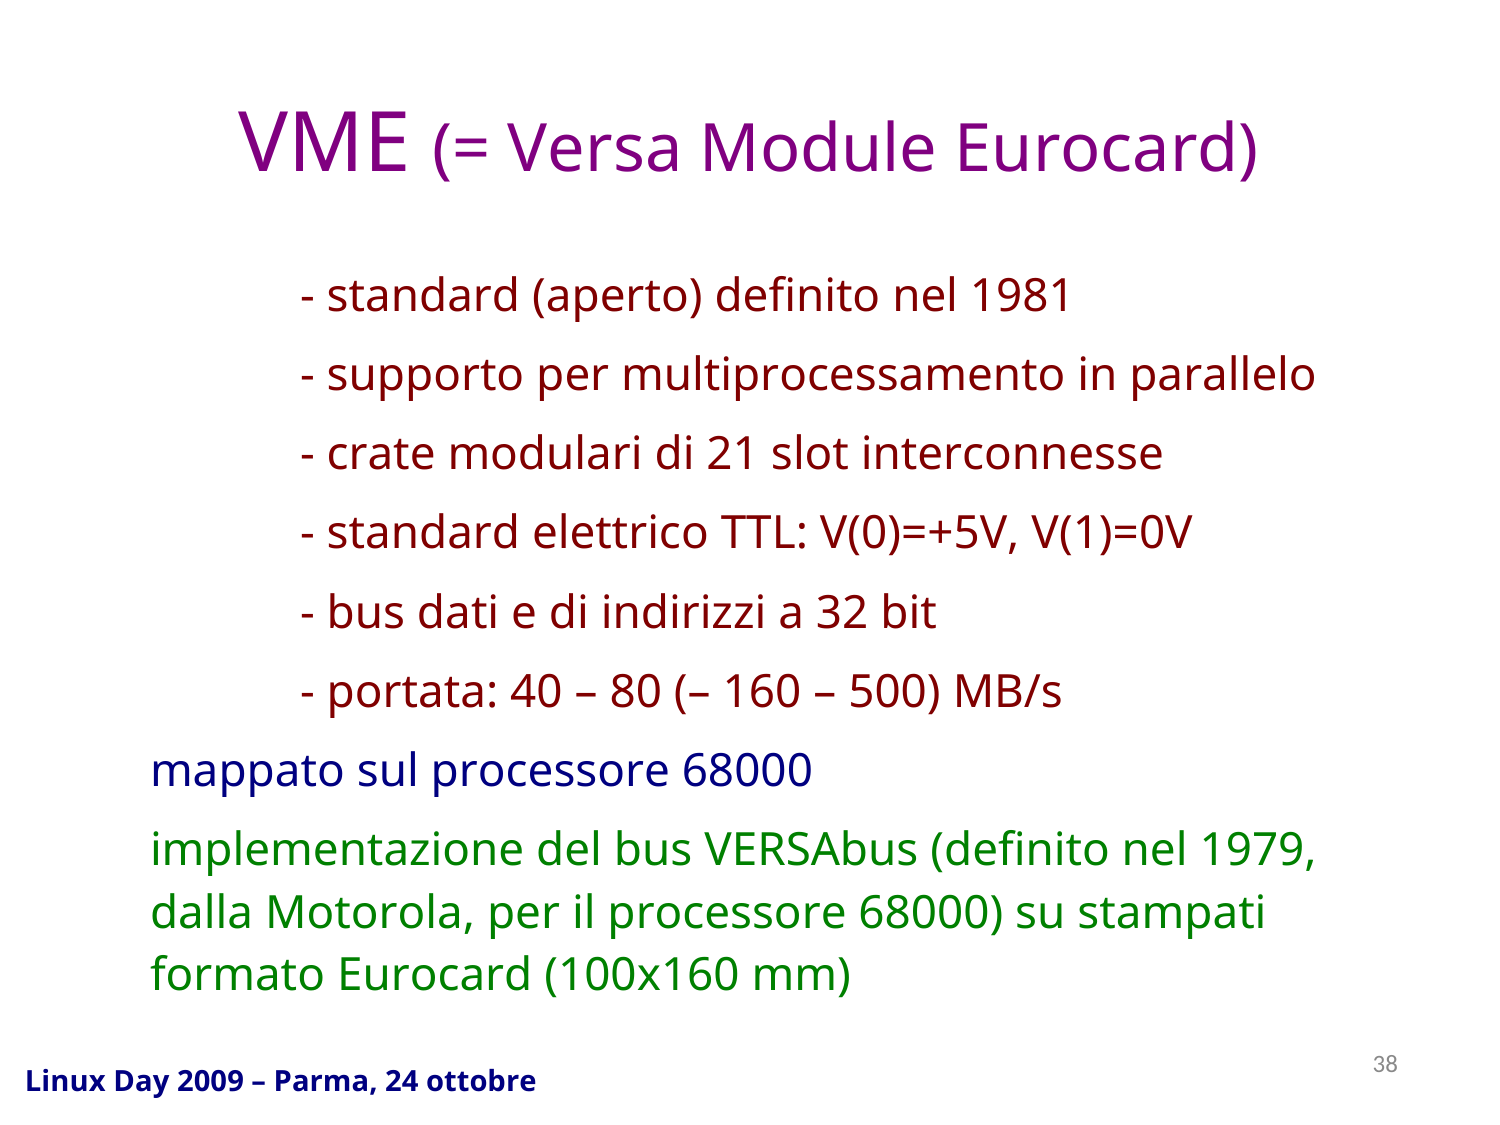

# VME (= Versa Module Eurocard)‏
		- standard (aperto) definito nel 1981
		- supporto per multiprocessamento in parallelo
		- crate modulari di 21 slot interconnesse
		- standard elettrico TTL: V(0)=+5V, V(1)=0V
		- bus dati e di indirizzi a 32 bit
		- portata: 40 – 80 (– 160 – 500) MB/s
mappato sul processore 68000
implementazione del bus VERSAbus (definito nel 1979, dalla Motorola, per il processore 68000) su stampati formato Eurocard (100x160 mm)
38